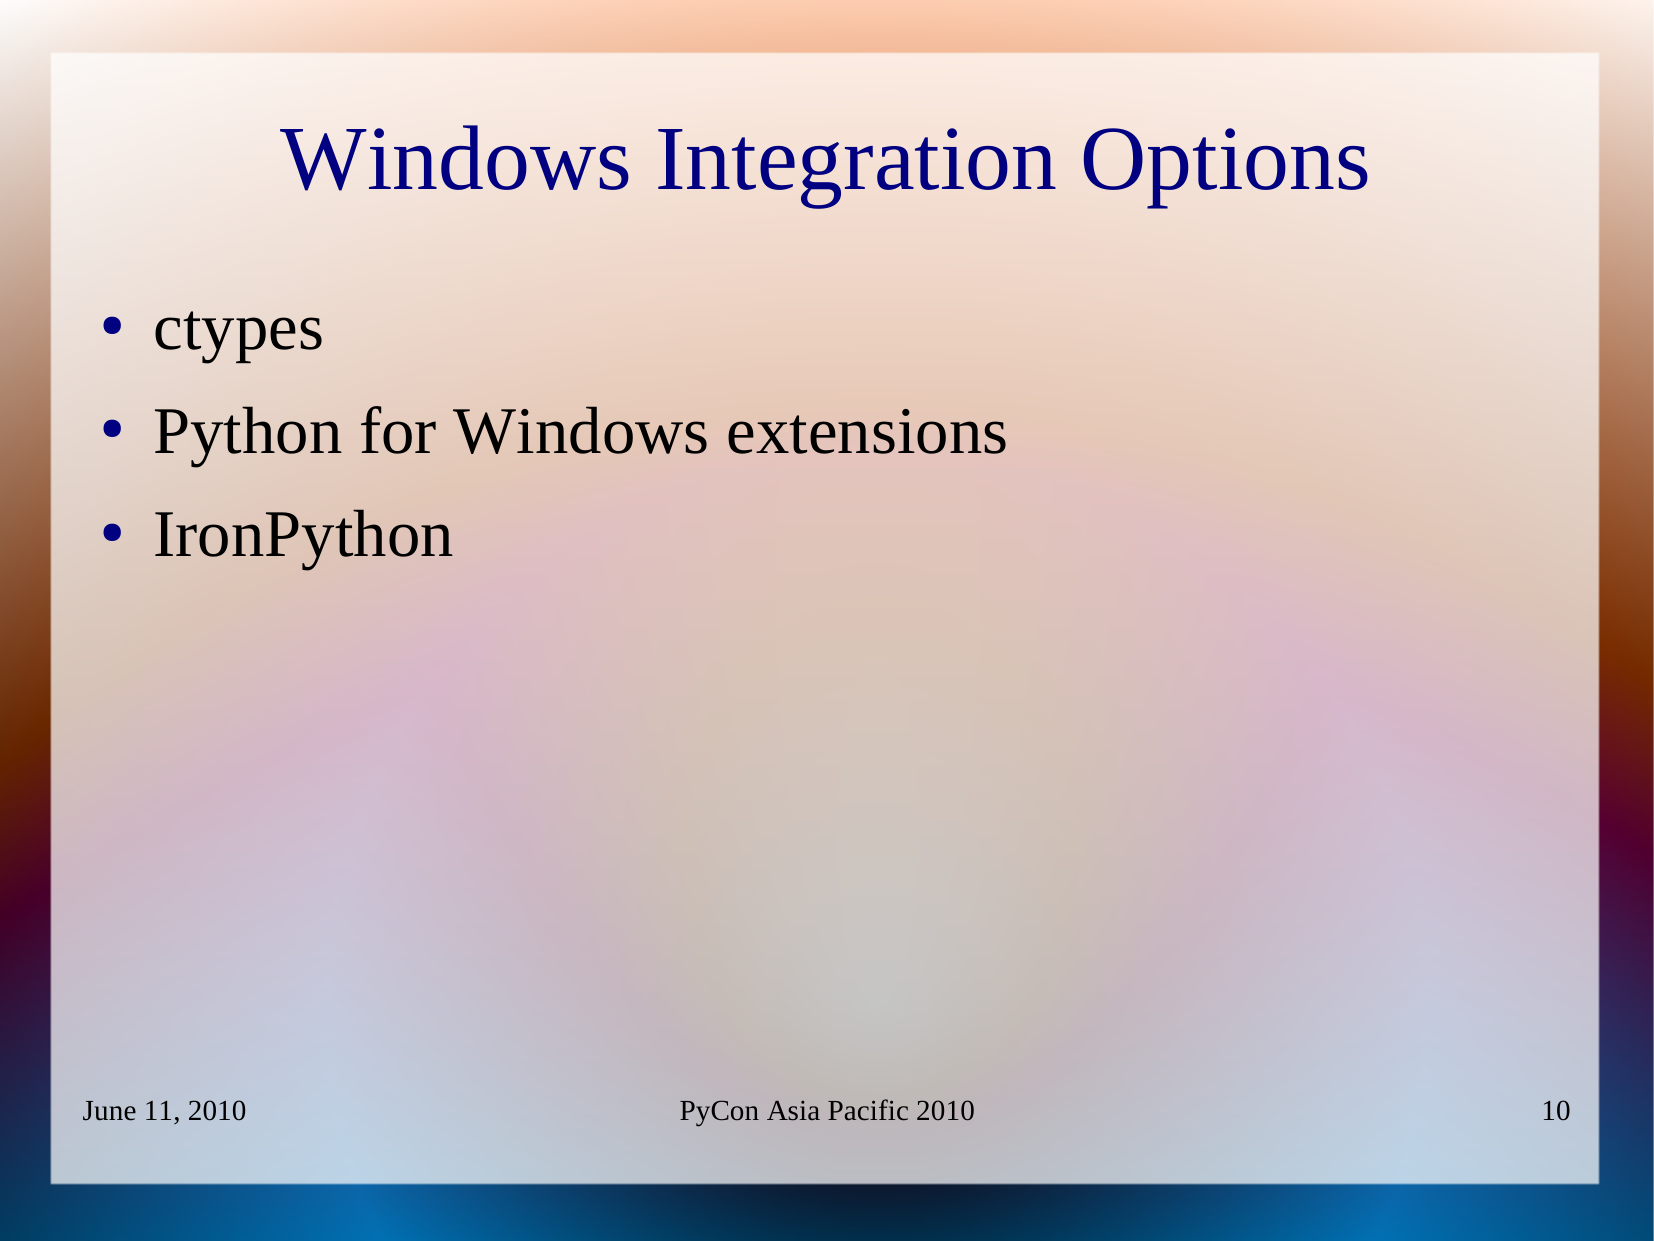

# Windows Integration Options
ctypes
Python for Windows extensions
IronPython
June 11, 2010
PyCon Asia Pacific 2010
10